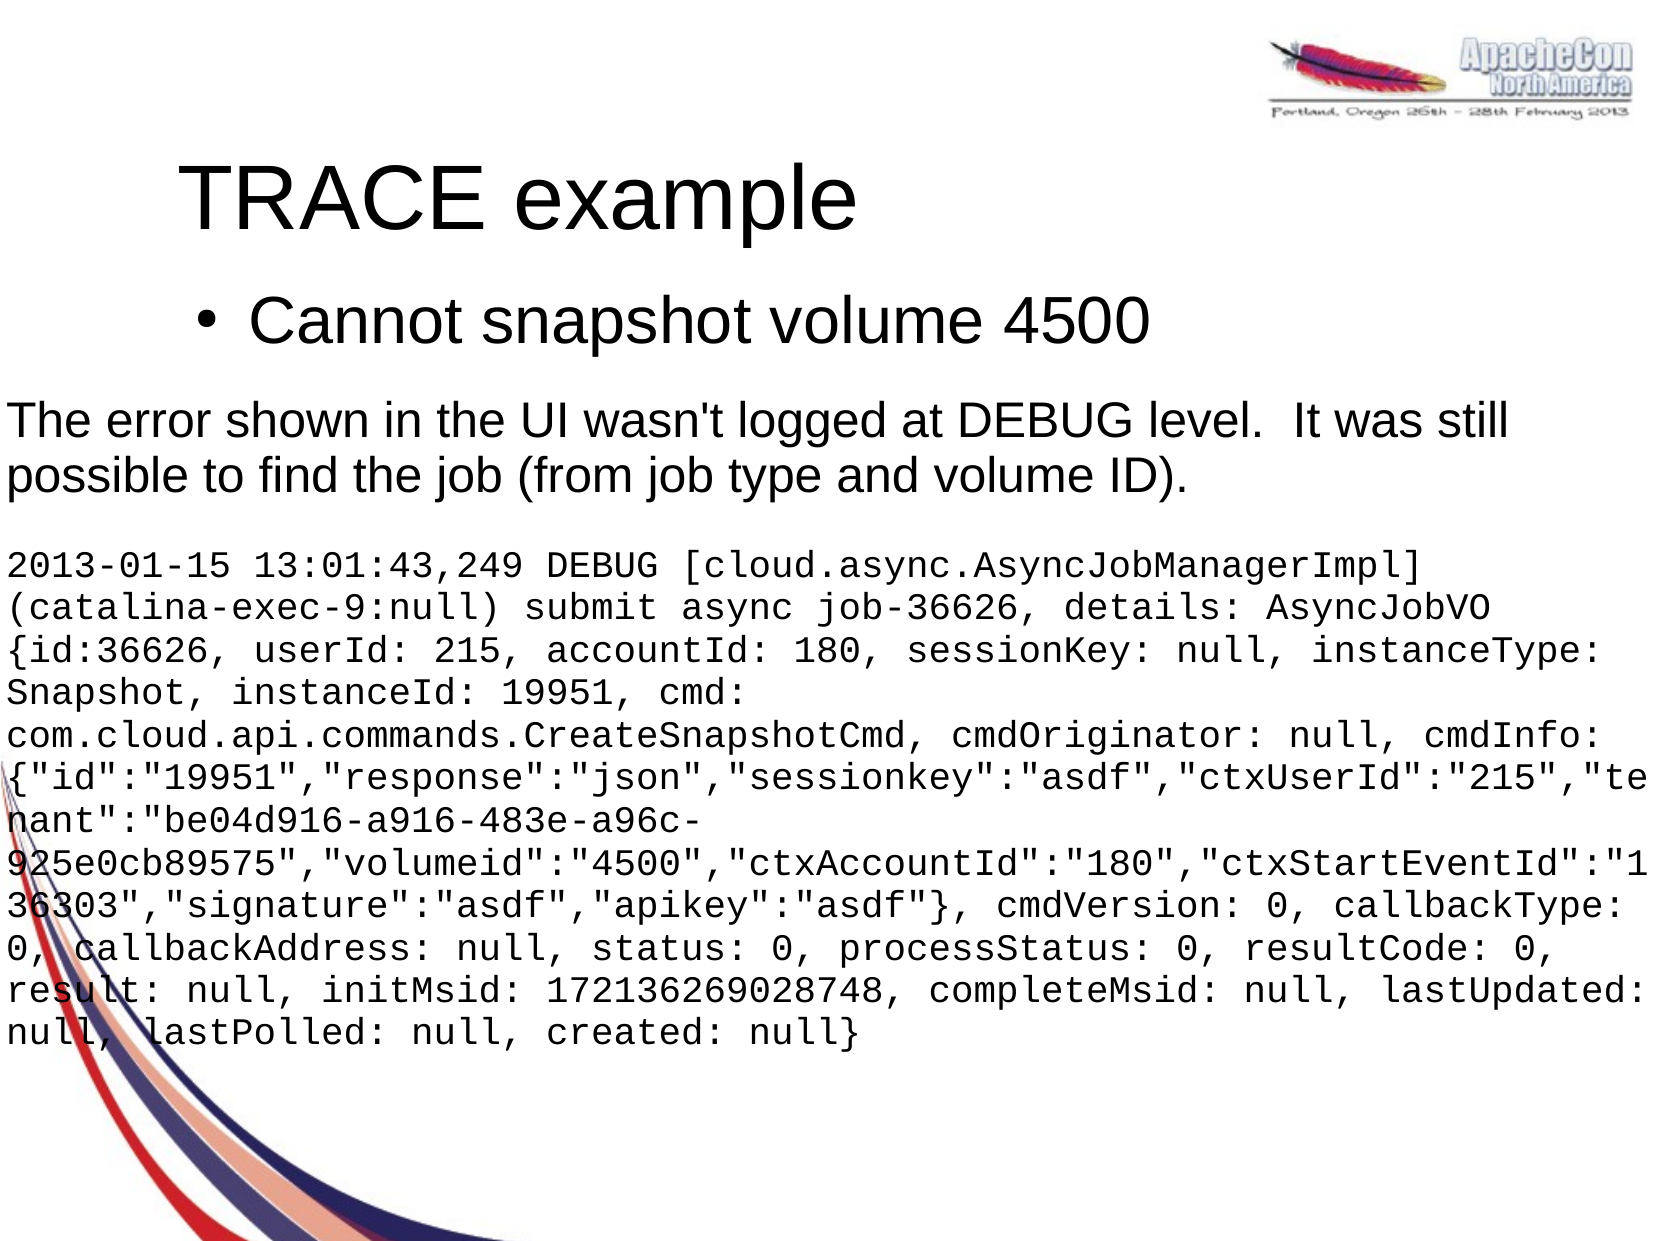

# TRACE example
Cannot snapshot volume 4500
The error shown in the UI wasn't logged at DEBUG level. It was still possible to find the job (from job type and volume ID).
2013-01-15 13:01:43,249 DEBUG [cloud.async.AsyncJobManagerImpl] (catalina-exec-9:null) submit async job-36626, details: AsyncJobVO {id:36626, userId: 215, accountId: 180, sessionKey: null, instanceType: Snapshot, instanceId: 19951, cmd: com.cloud.api.commands.CreateSnapshotCmd, cmdOriginator: null, cmdInfo: {"id":"19951","response":"json","sessionkey":"asdf","ctxUserId":"215","tenant":"be04d916-a916-483e-a96c-925e0cb89575","volumeid":"4500","ctxAccountId":"180","ctxStartEventId":"136303","signature":"asdf","apikey":"asdf"}, cmdVersion: 0, callbackType: 0, callbackAddress: null, status: 0, processStatus: 0, resultCode: 0, result: null, initMsid: 172136269028748, completeMsid: null, lastUpdated: null, lastPolled: null, created: null}